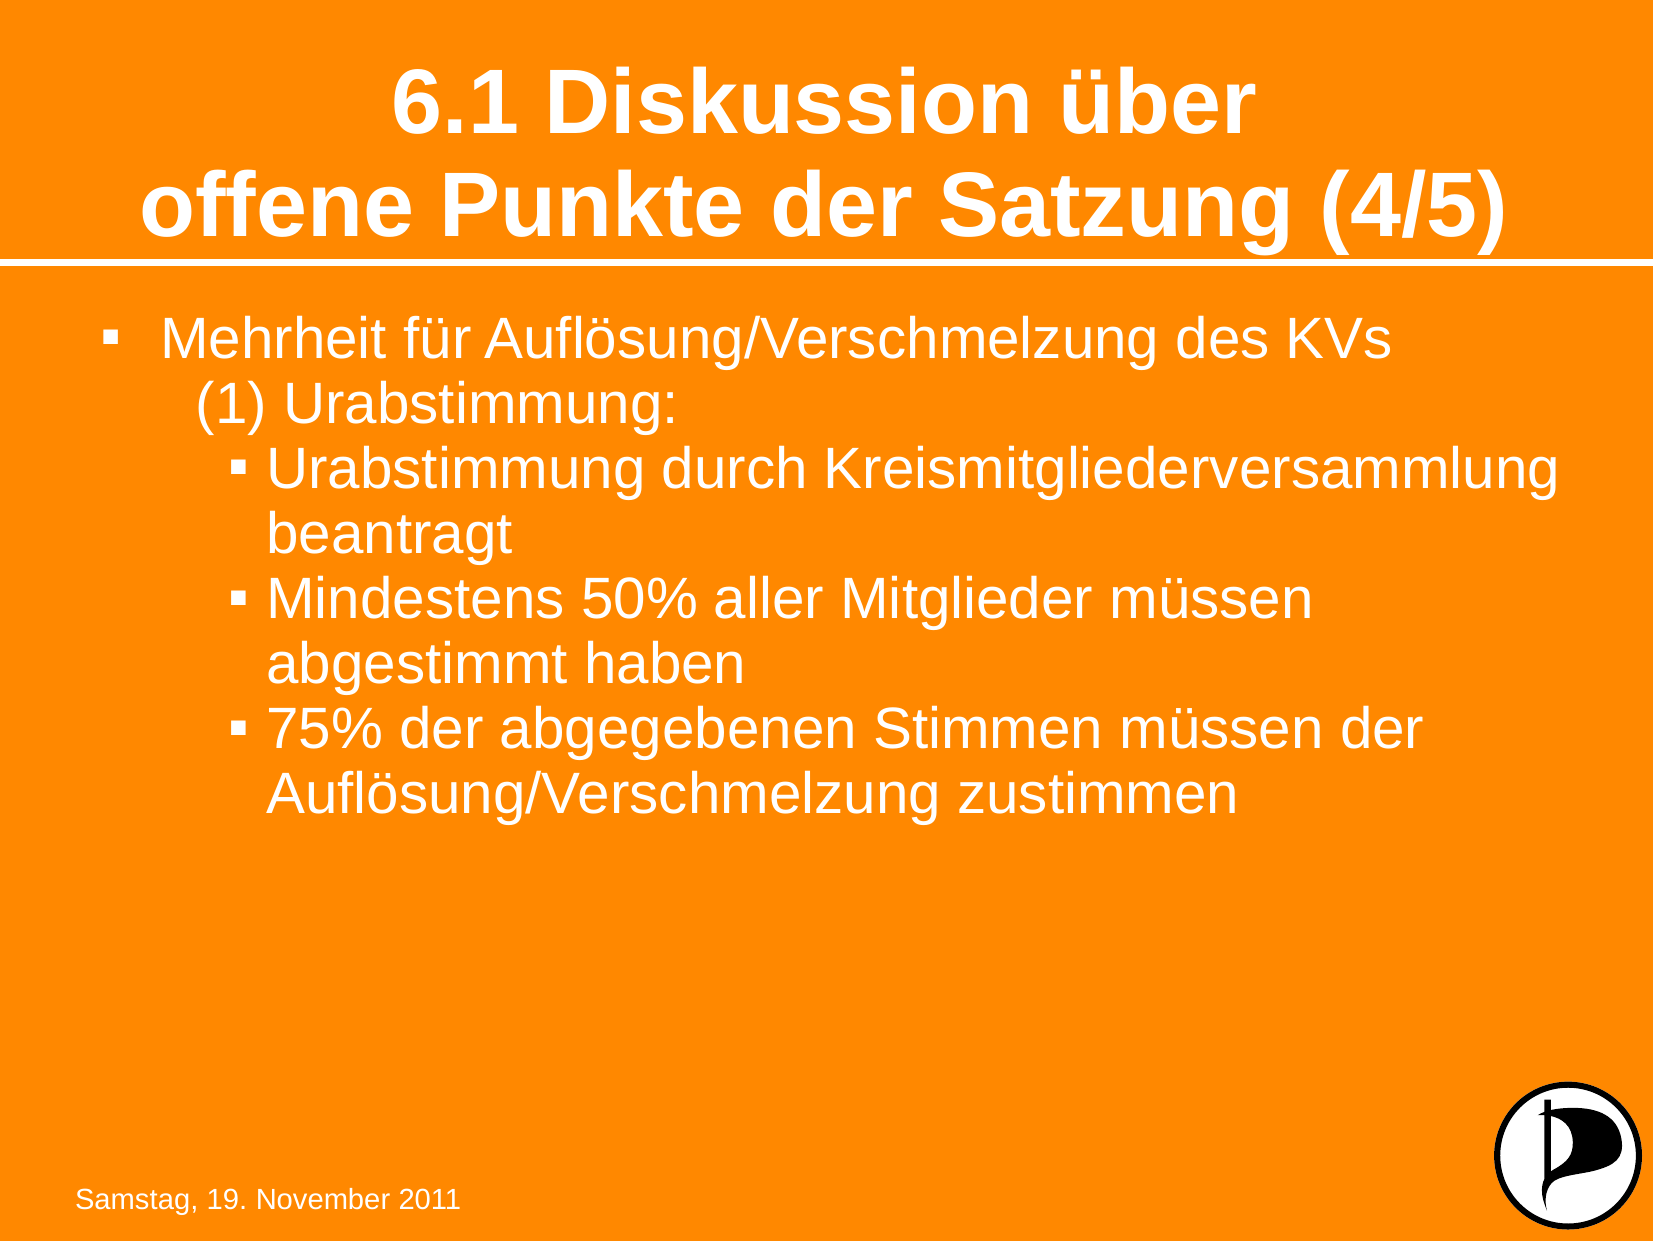

# 6.1 Diskussion über offene Punkte der Satzung (4/5)
Mehrheit für Auflösung/Verschmelzung des KVs
 Urabstimmung:
Urabstimmung durch Kreismitgliederversammlung beantragt
Mindestens 50% aller Mitglieder müssen abgestimmt haben
75% der abgegebenen Stimmen müssen der Auflösung/Verschmelzung zustimmen